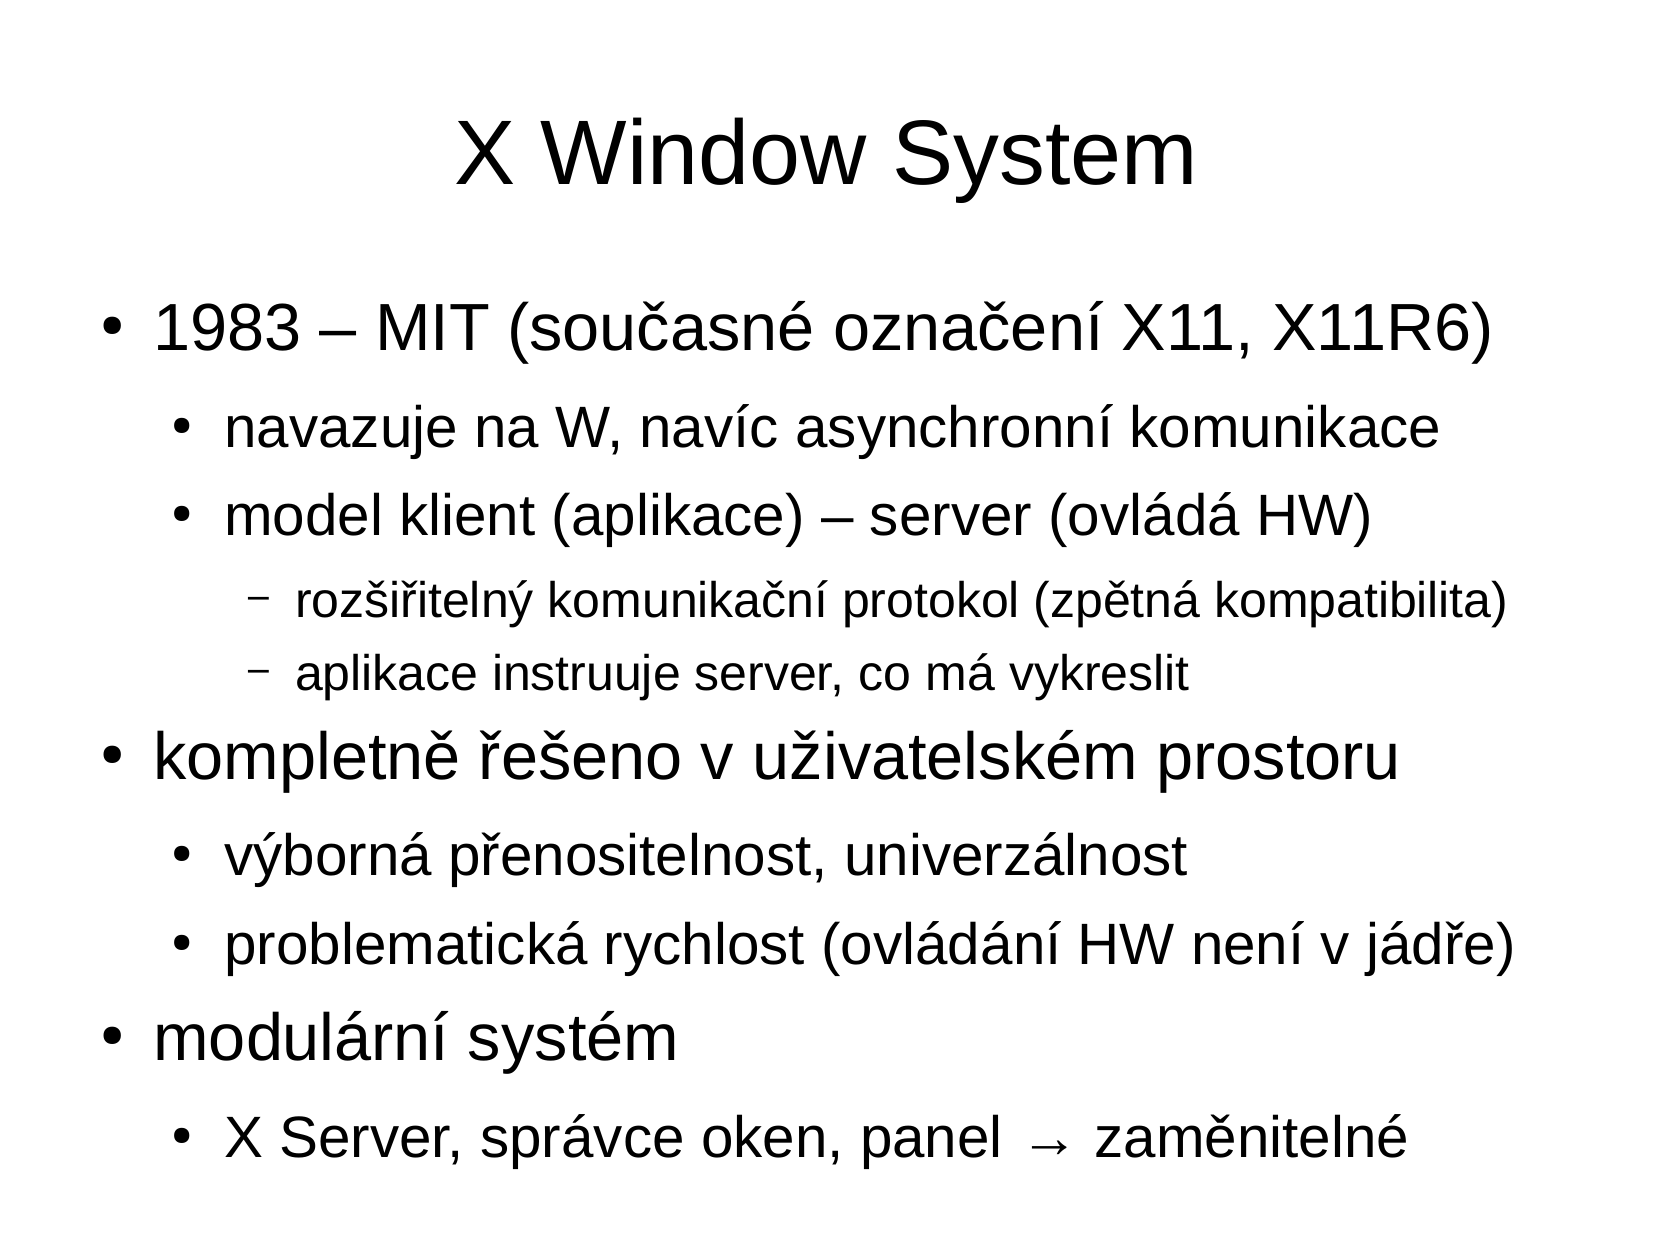

# X Window System
1983 – MIT (současné označení X11, X11R6)
navazuje na W, navíc asynchronní komunikace
model klient (aplikace) – server (ovládá HW)
rozšiřitelný komunikační protokol (zpětná kompatibilita)
aplikace instruuje server, co má vykreslit
kompletně řešeno v uživatelském prostoru
výborná přenositelnost, univerzálnost
problematická rychlost (ovládání HW není v jádře)
modulární systém
X Server, správce oken, panel → zaměnitelné